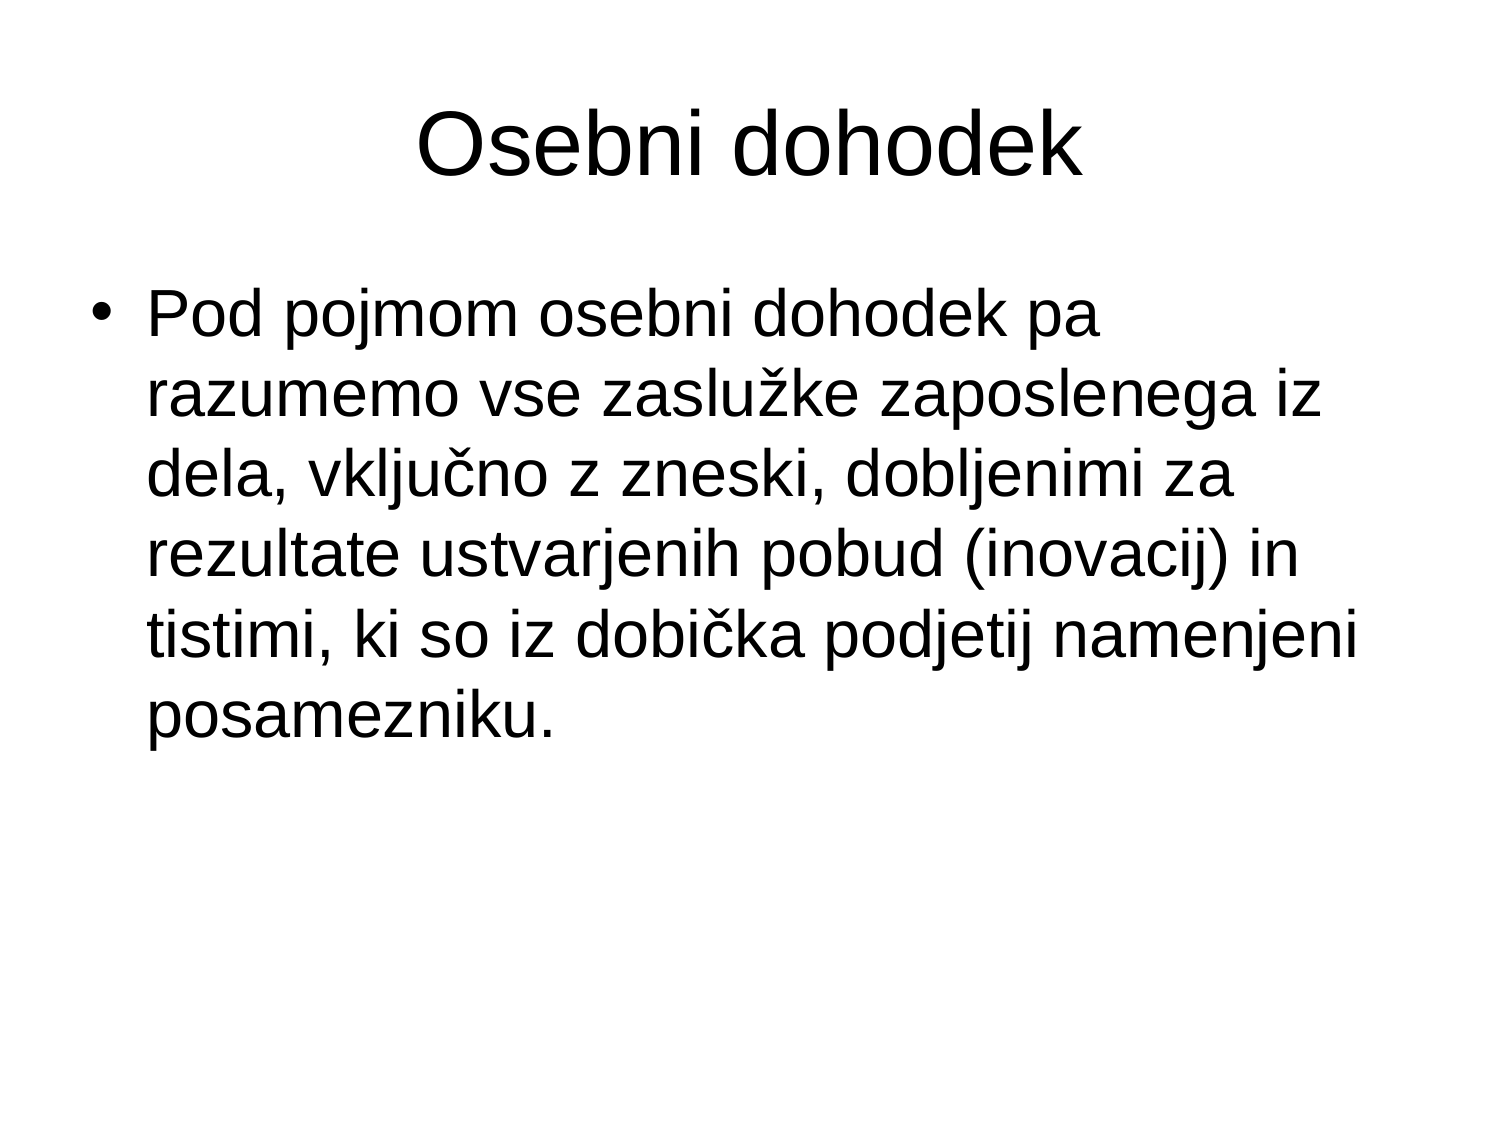

# Osebni dohodek
Pod pojmom osebni dohodek pa razumemo vse zaslužke zaposlenega iz dela, vključno z zneski, dobljenimi za rezultate ustvarjenih pobud (inovacij) in tistimi, ki so iz dobička podjetij namenjeni posamezniku.